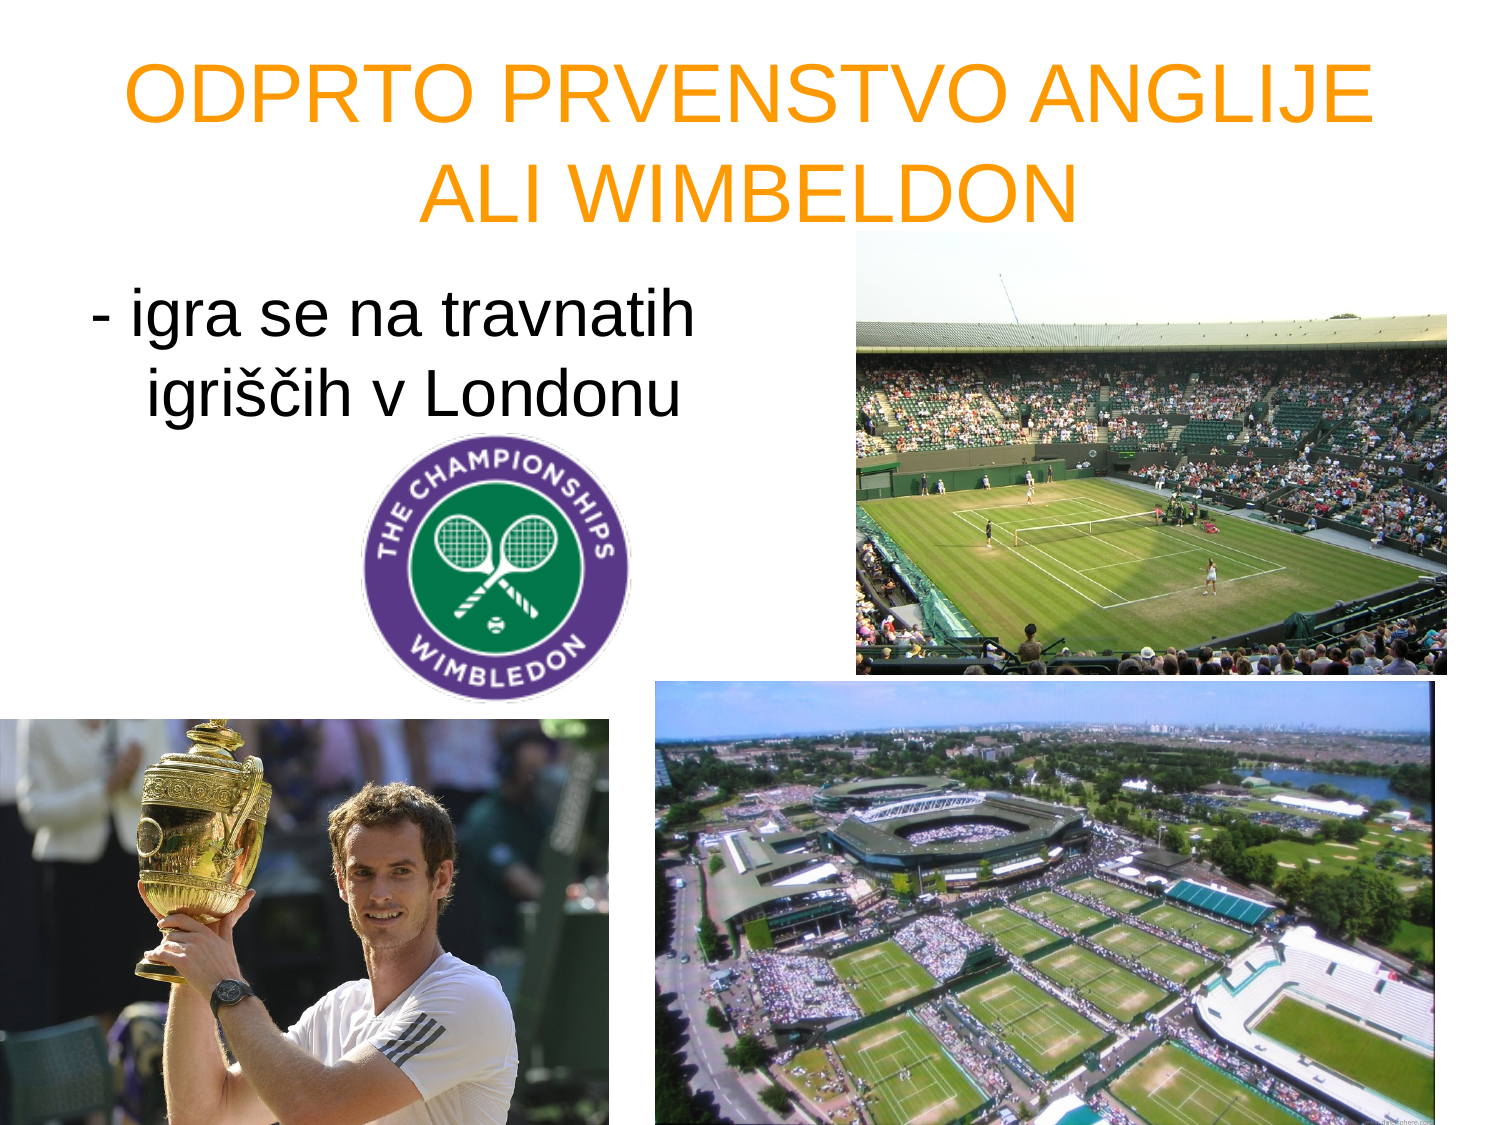

# ODPRTO PRVENSTVO ANGLIJE ALI WIMBELDON
- igra se na travnatih igriščih v Londonu